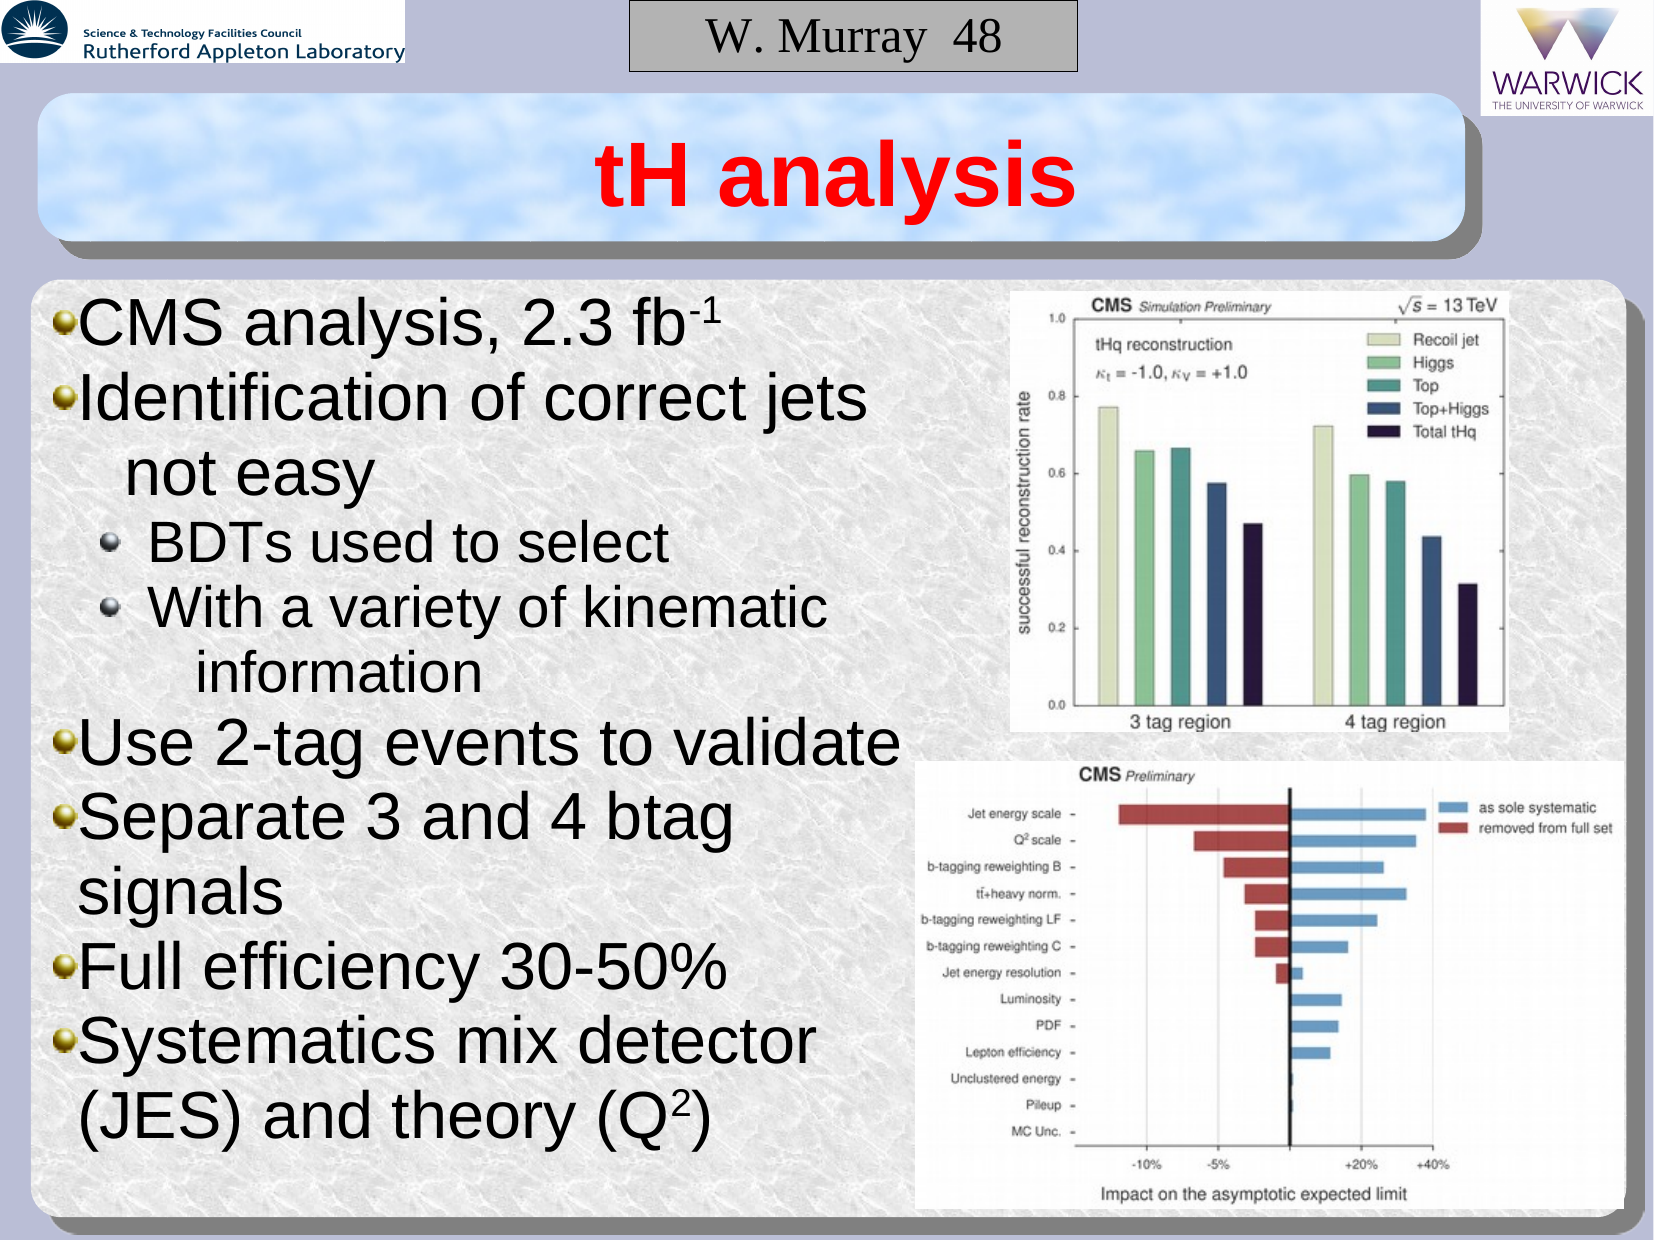

# tH analysis
CMS analysis, 2.3 fb-1
Identification of correct jets not easy
BDTs used to select
With a variety of kinematic information
Use 2-tag events to validate
Separate 3 and 4 btag
signals
Full efficiency 30-50%
Systematics mix detector
(JES) and theory (Q2)